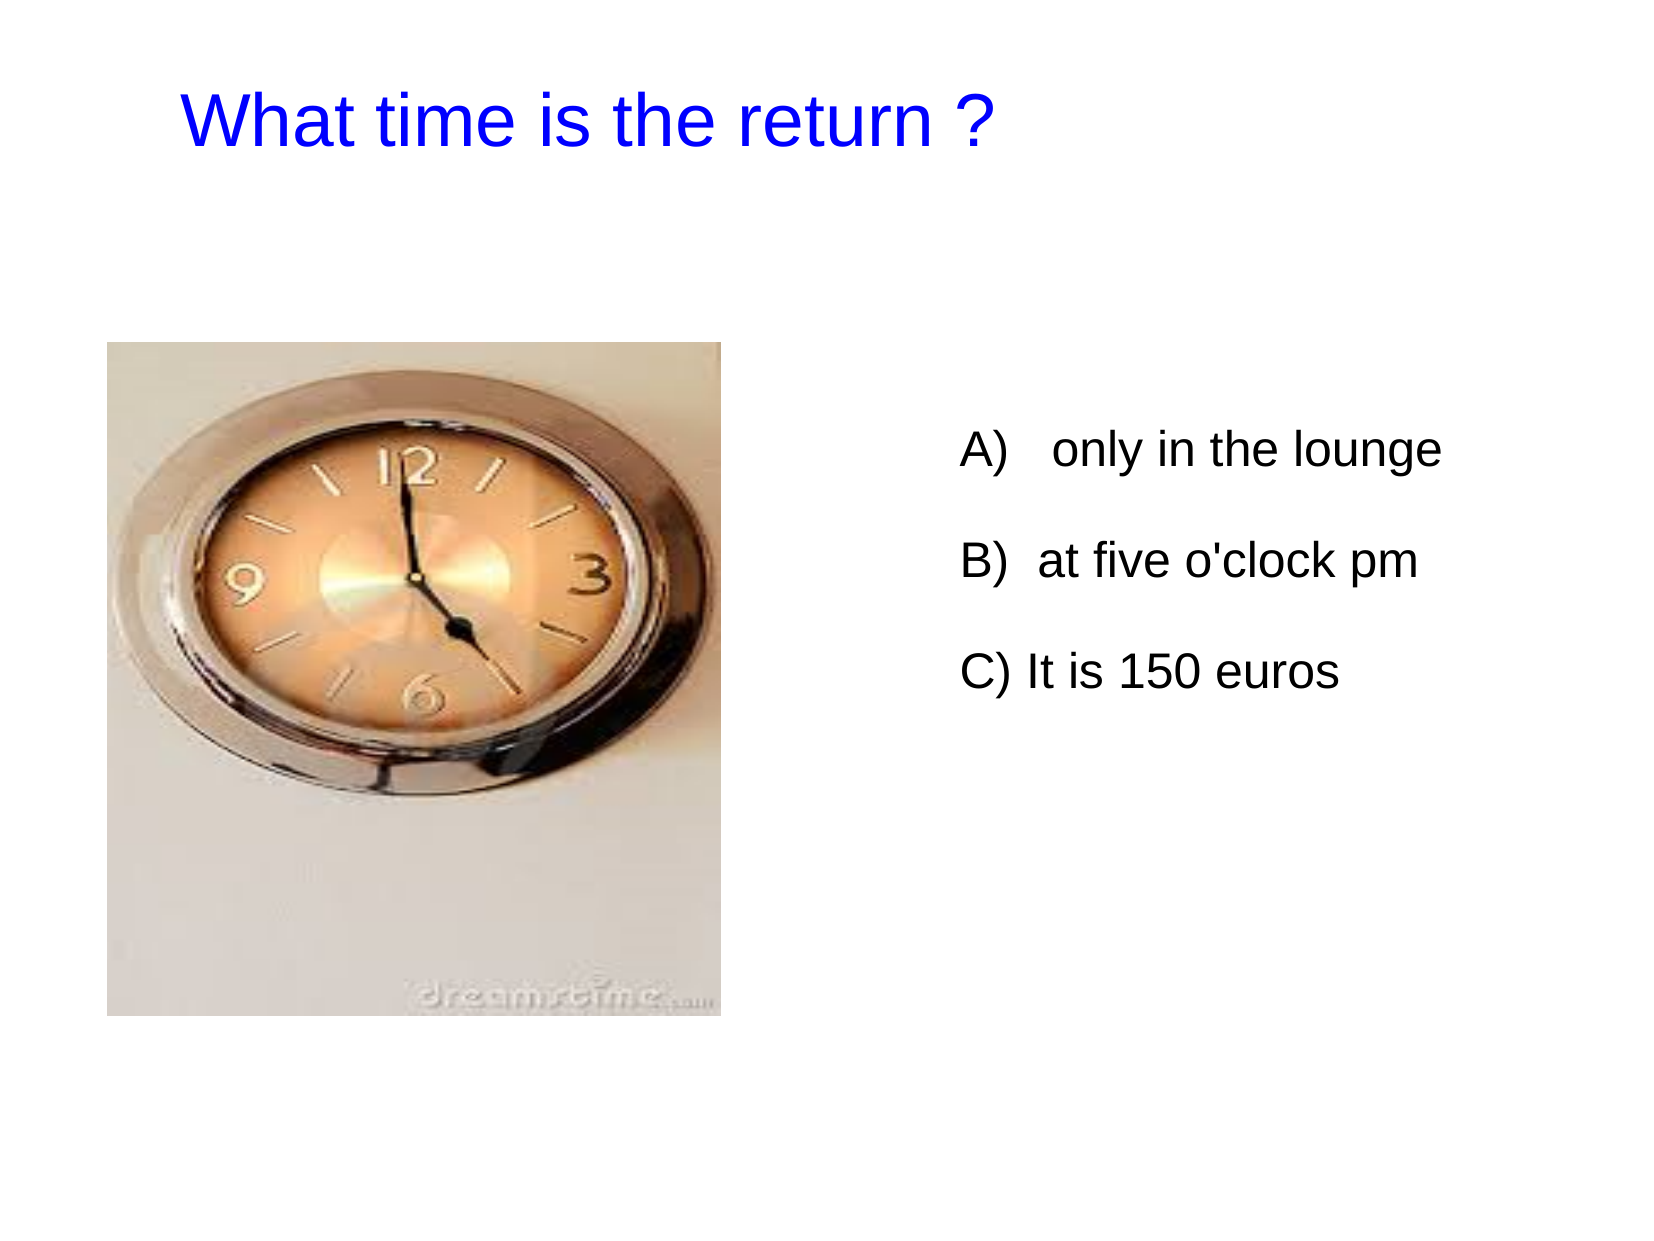

What time is the return ?
A) only in the lounge
B) at five o'clock pm
C) It is 150 euros